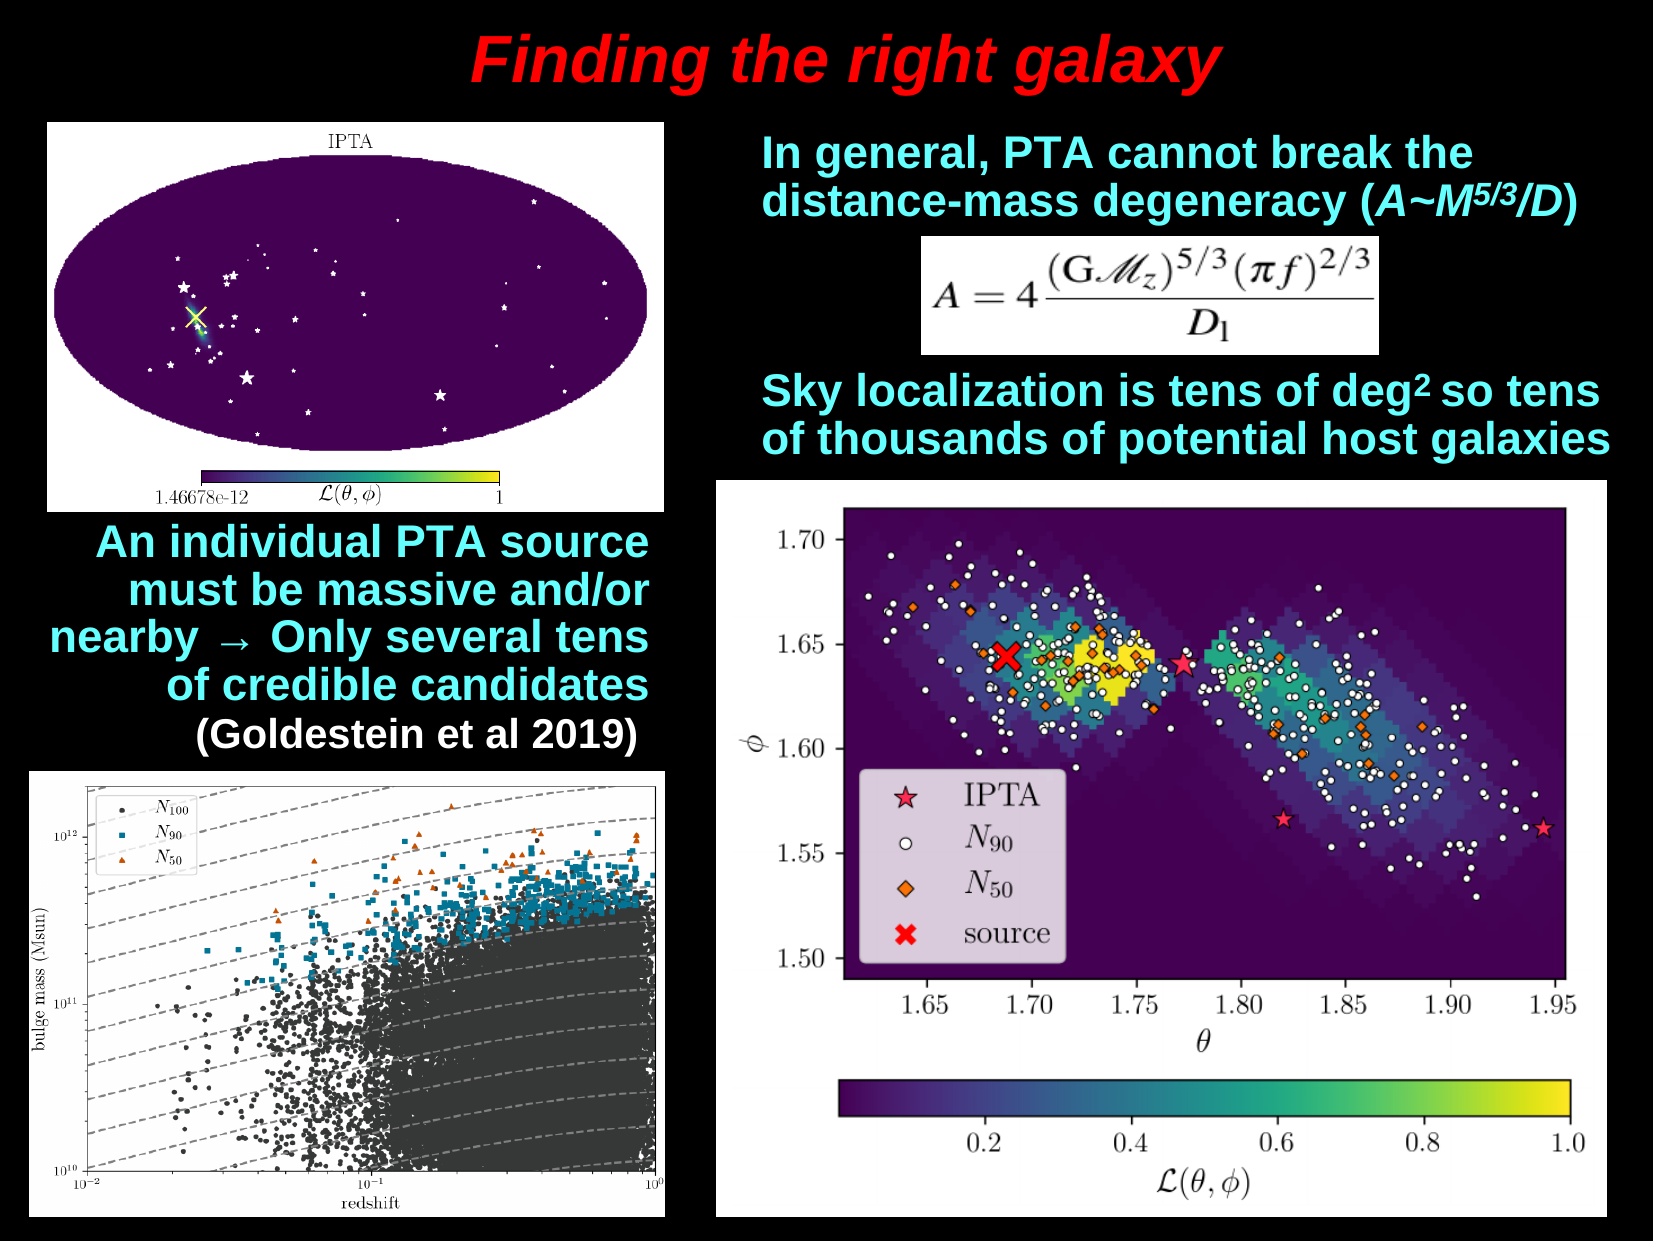

Finding the right galaxy
In general, PTA cannot break the distance-mass degeneracy (A~M5/3/D)
Sky localization is tens of deg2 so tens of thousands of potential host galaxies
An individual PTA source must be massive and/or nearby → Only several tens of credible candidates (Goldestein et al 2019)